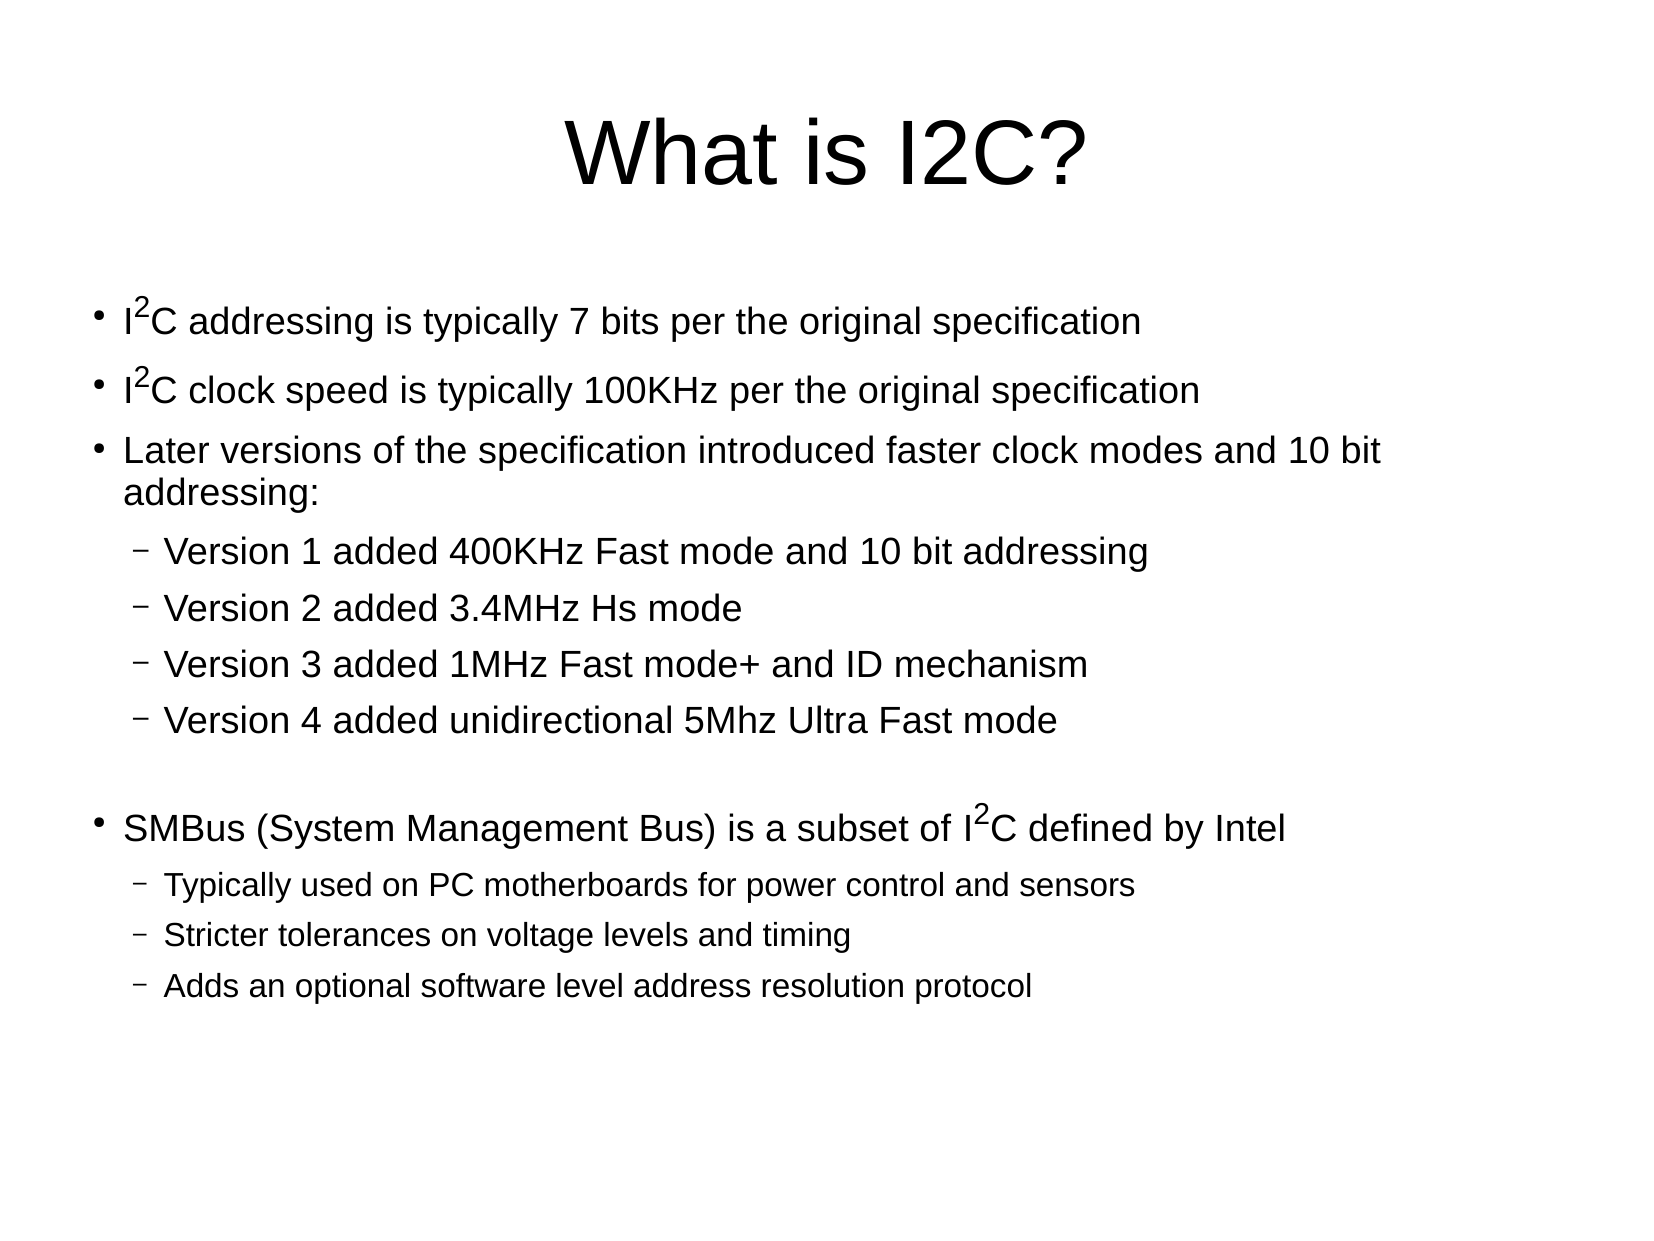

# What is I2C?
I2C addressing is typically 7 bits per the original specification
I2C clock speed is typically 100KHz per the original specification
Later versions of the specification introduced faster clock modes and 10 bit addressing:
Version 1 added 400KHz Fast mode and 10 bit addressing
Version 2 added 3.4MHz Hs mode
Version 3 added 1MHz Fast mode+ and ID mechanism
Version 4 added unidirectional 5Mhz Ultra Fast mode
SMBus (System Management Bus) is a subset of I2C defined by Intel
Typically used on PC motherboards for power control and sensors
Stricter tolerances on voltage levels and timing
Adds an optional software level address resolution protocol